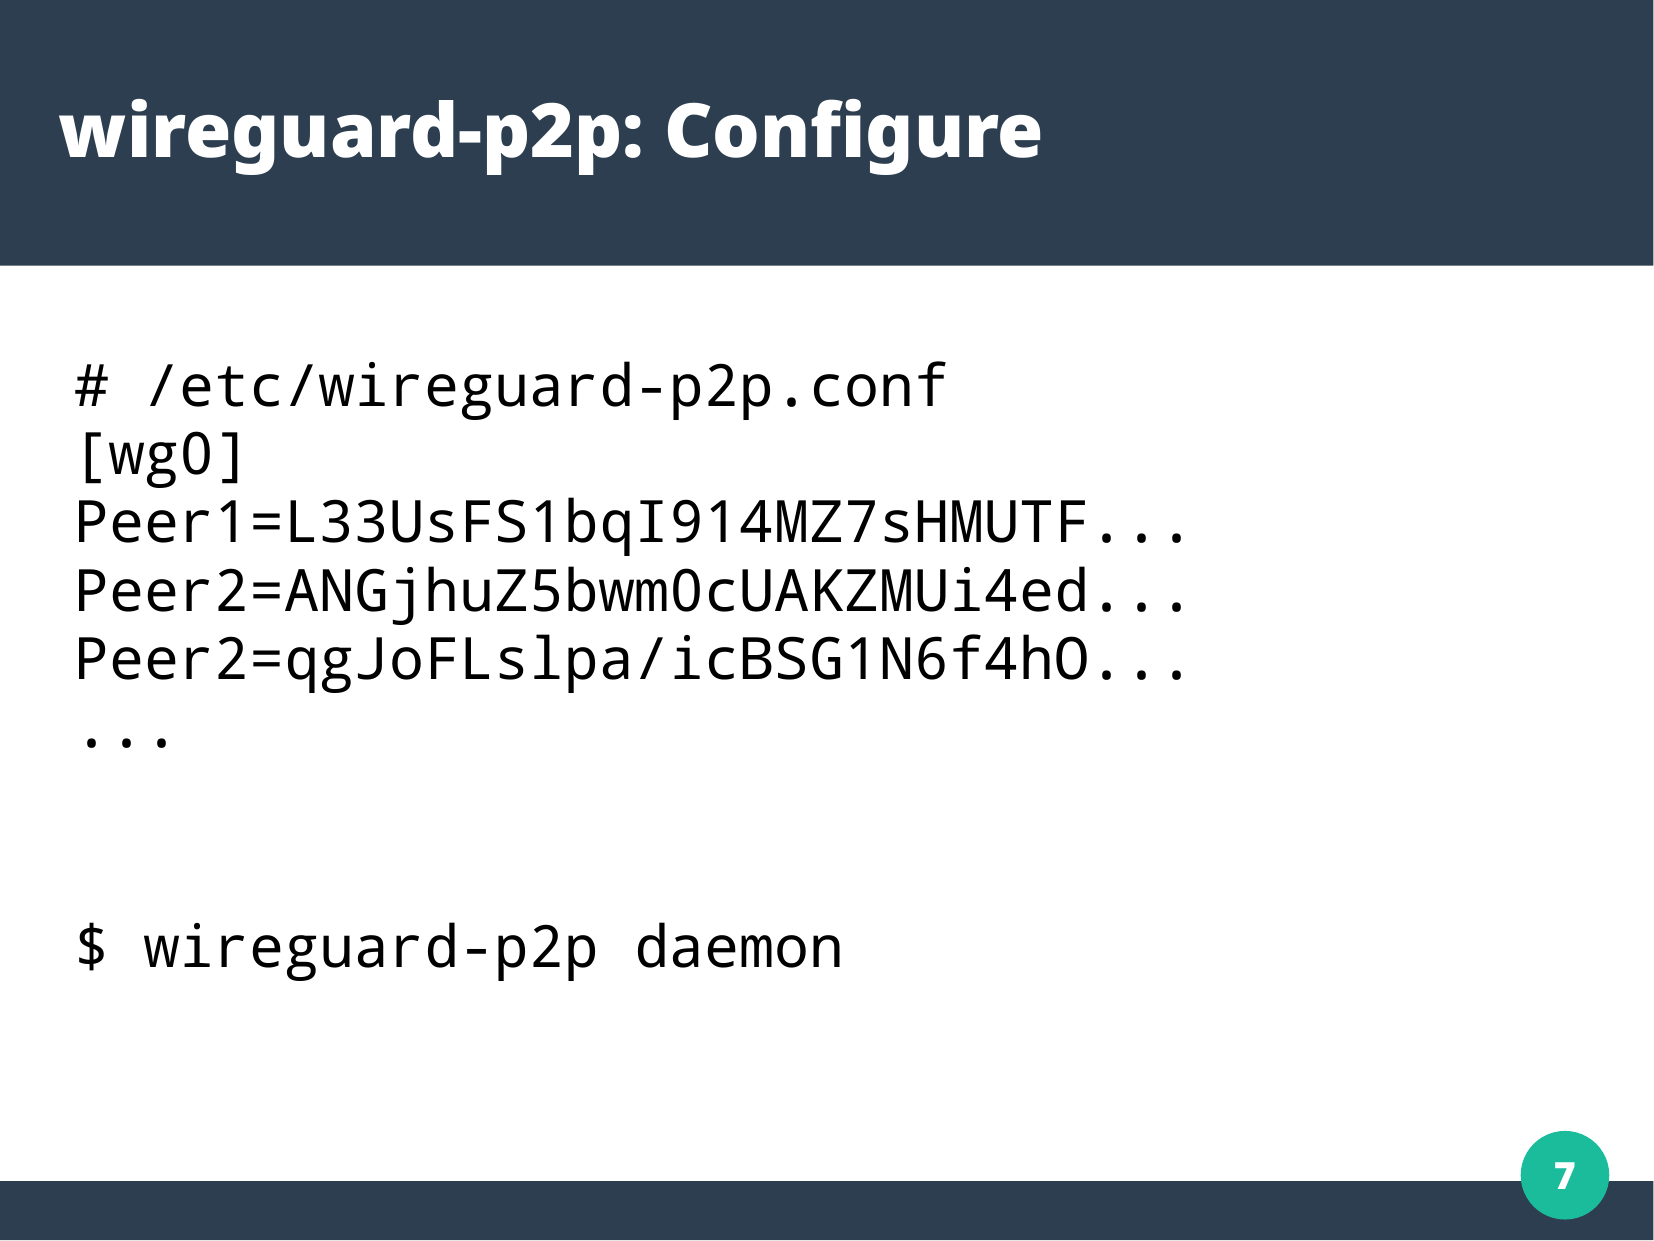

# wireguard-p2p: Configure
# /etc/wireguard-p2p.conf
[wg0]
Peer1=L33UsFS1bqI914MZ7sHMUTF...
Peer2=ANGjhuZ5bwm0cUAKZMUi4ed...
Peer2=qgJoFLslpa/icBSG1N6f4hO...
...
$ wireguard-p2p daemon
7